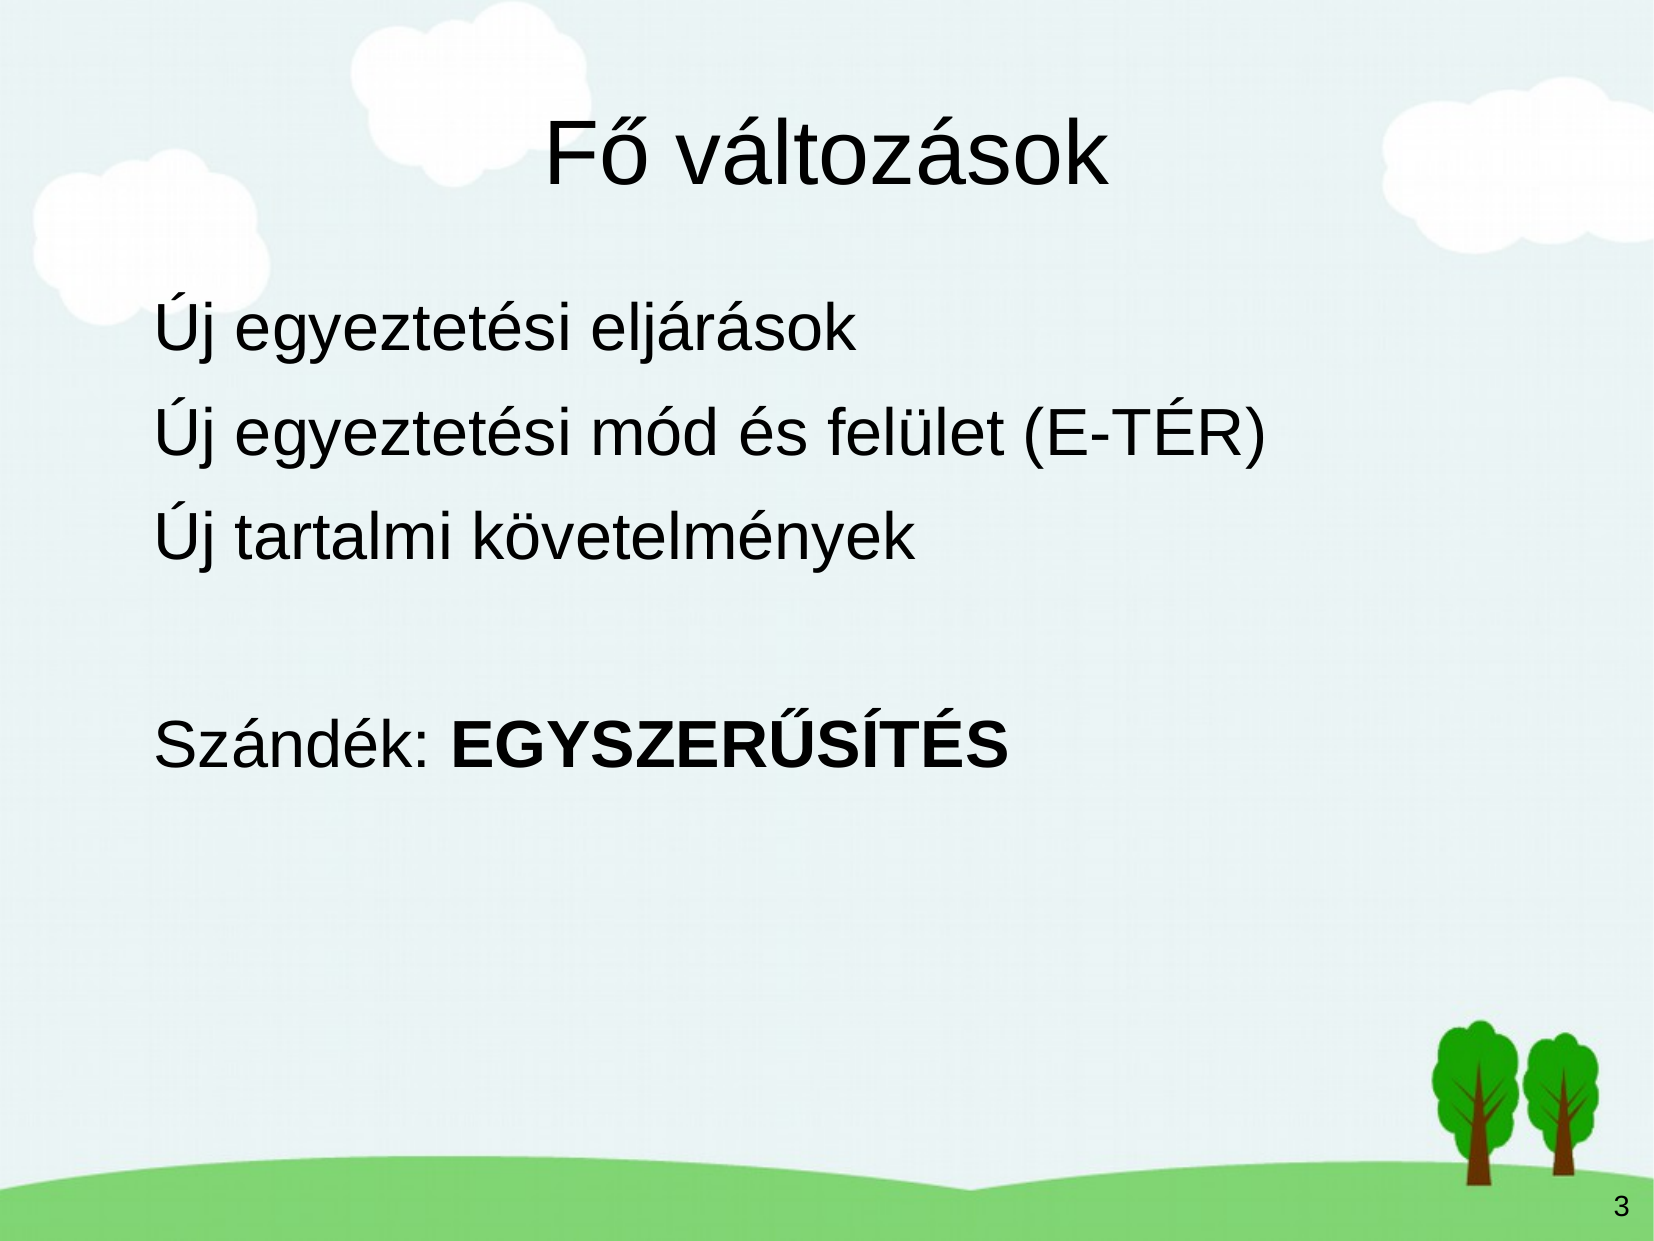

# Fő változások
Új egyeztetési eljárások
Új egyeztetési mód és felület (E-TÉR)
Új tartalmi követelmények
Szándék: EGYSZERŰSÍTÉS
3